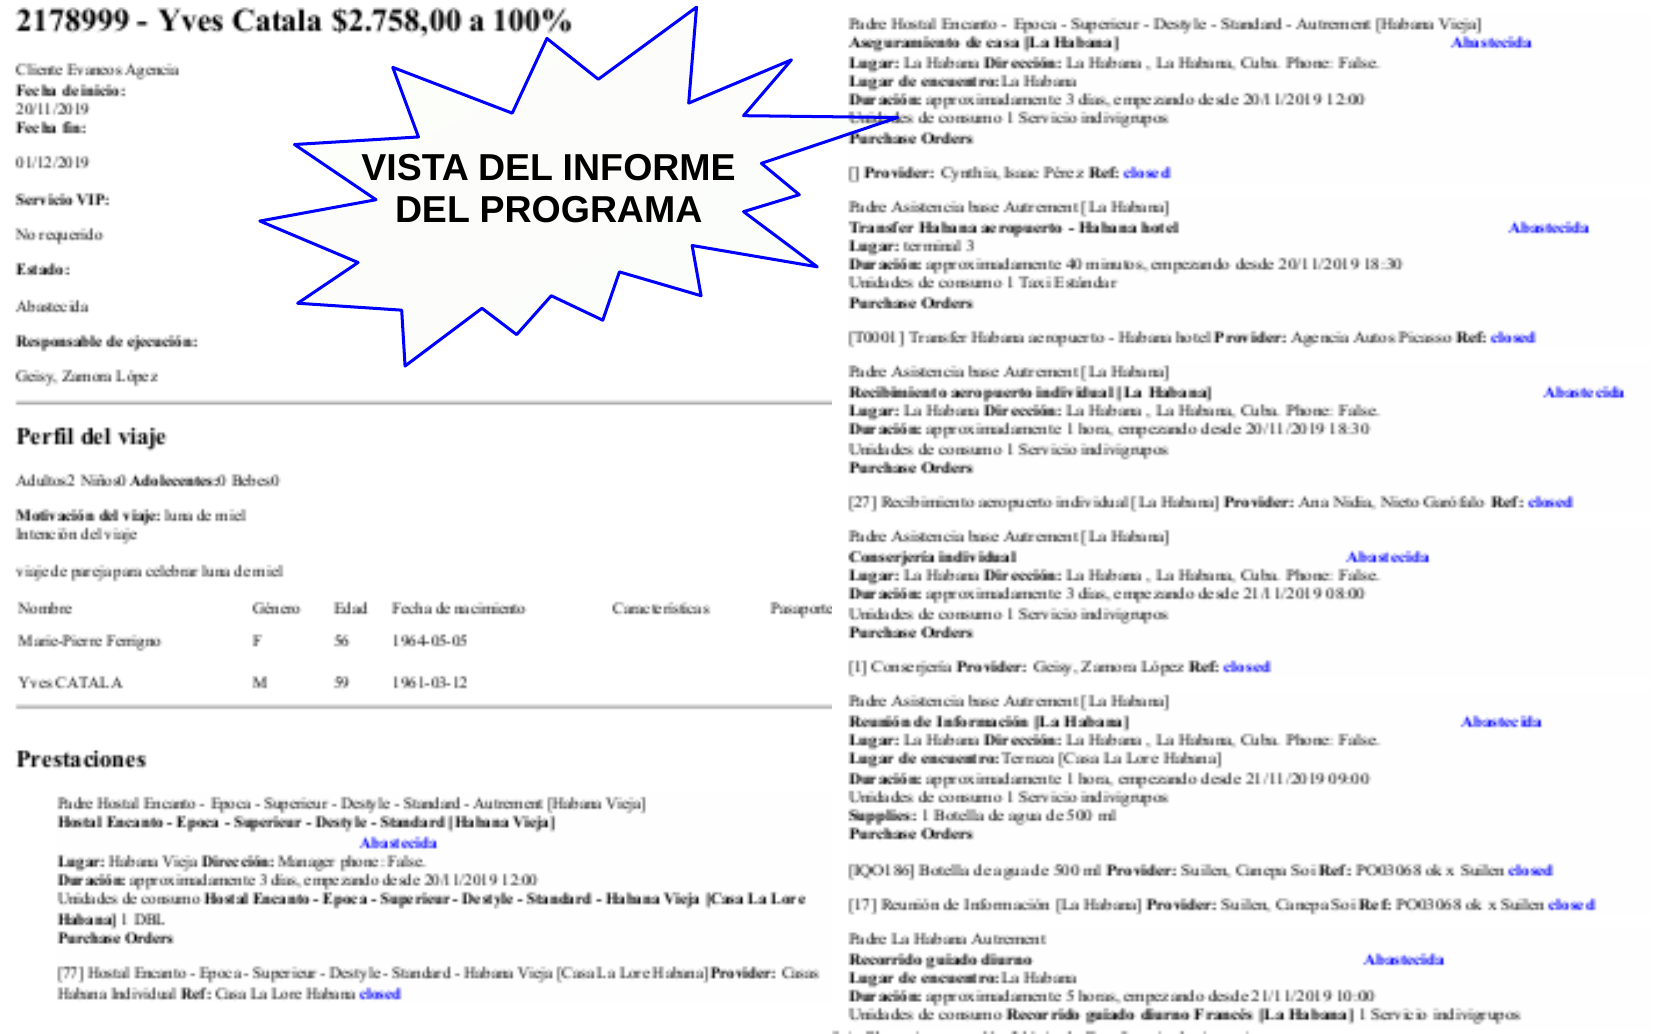

VISTA DEL INFORME
DEL PROGRAMA
INFORME RESUMEN DEL PROGRAMA